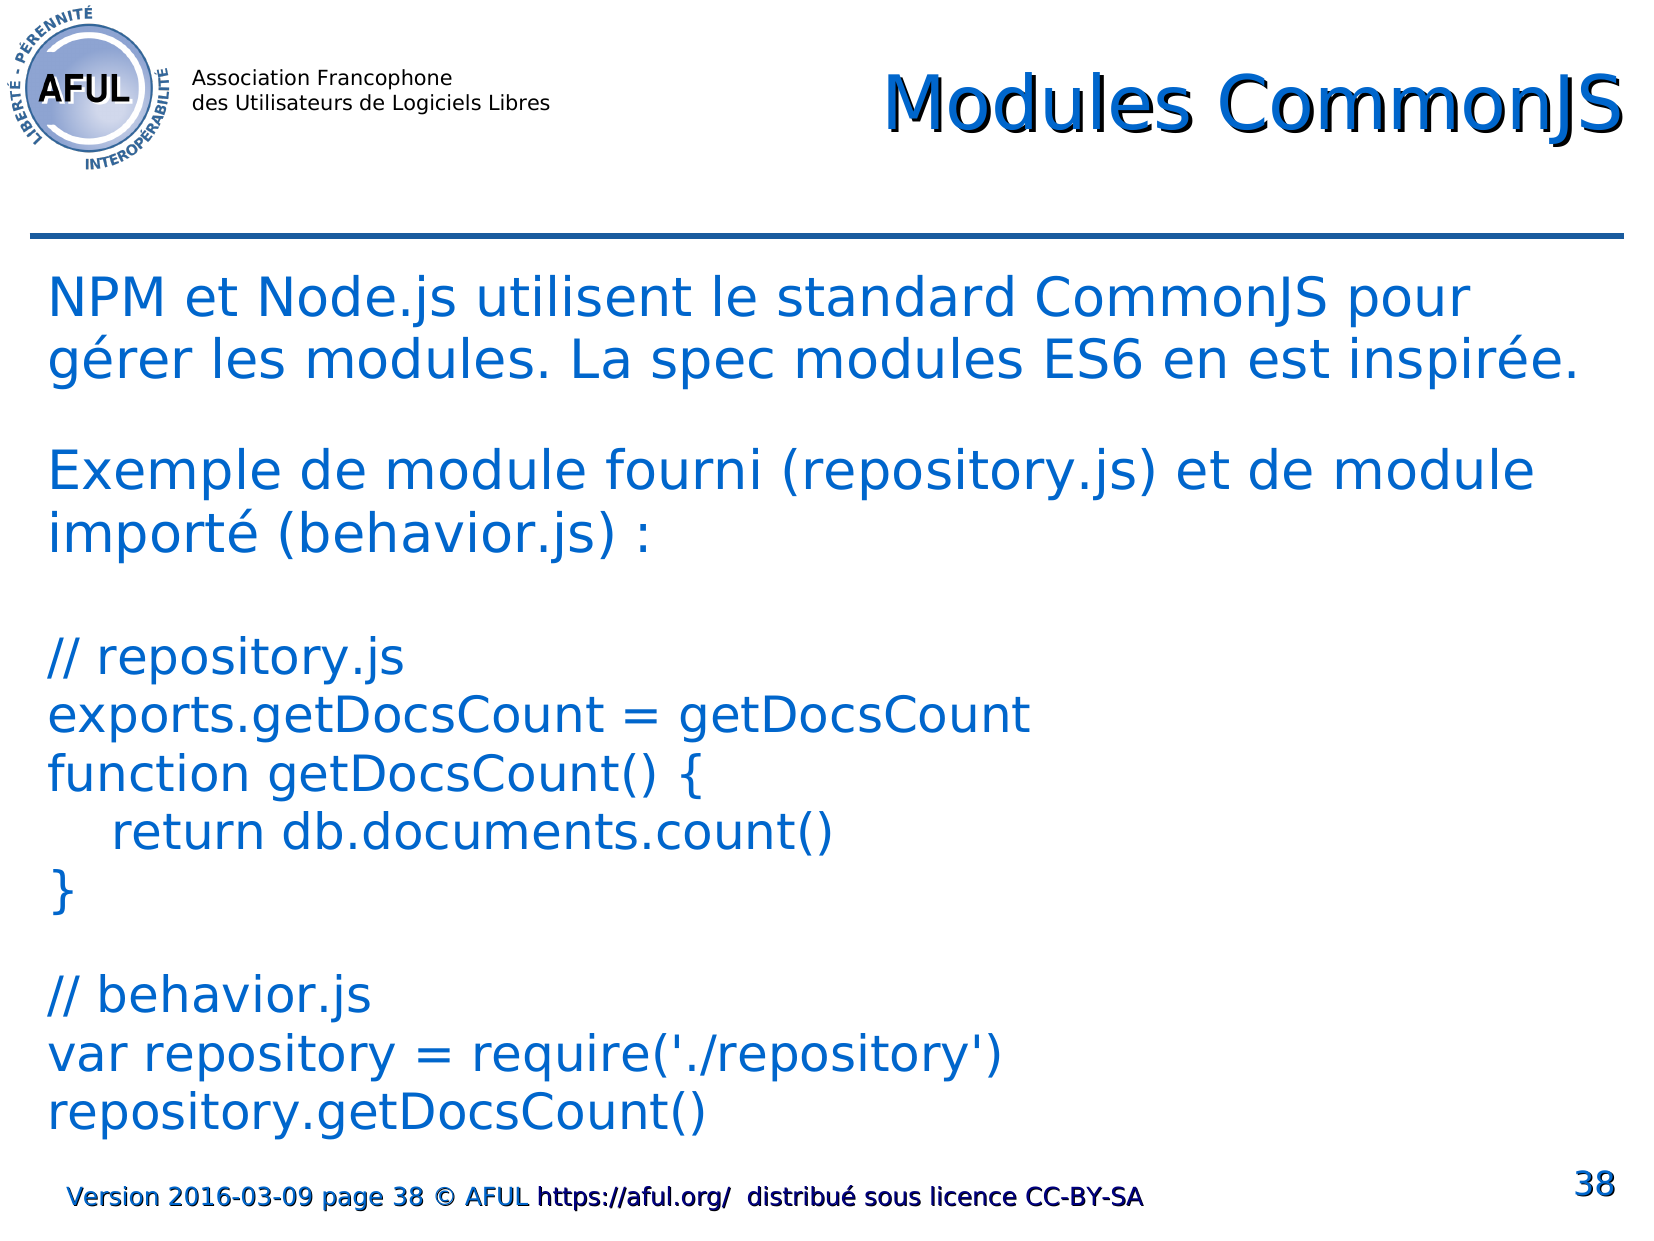

# Modules CommonJS
NPM et Node.js utilisent le standard CommonJS pour gérer les modules. La spec modules ES6 en est inspirée.
Exemple de module fourni (repository.js) et de module importé (behavior.js) :
// repository.js
exports.getDocsCount = getDocsCount
function getDocsCount() {
 return db.documents.count()
}
// behavior.js
var repository = require('./repository')
repository.getDocsCount()